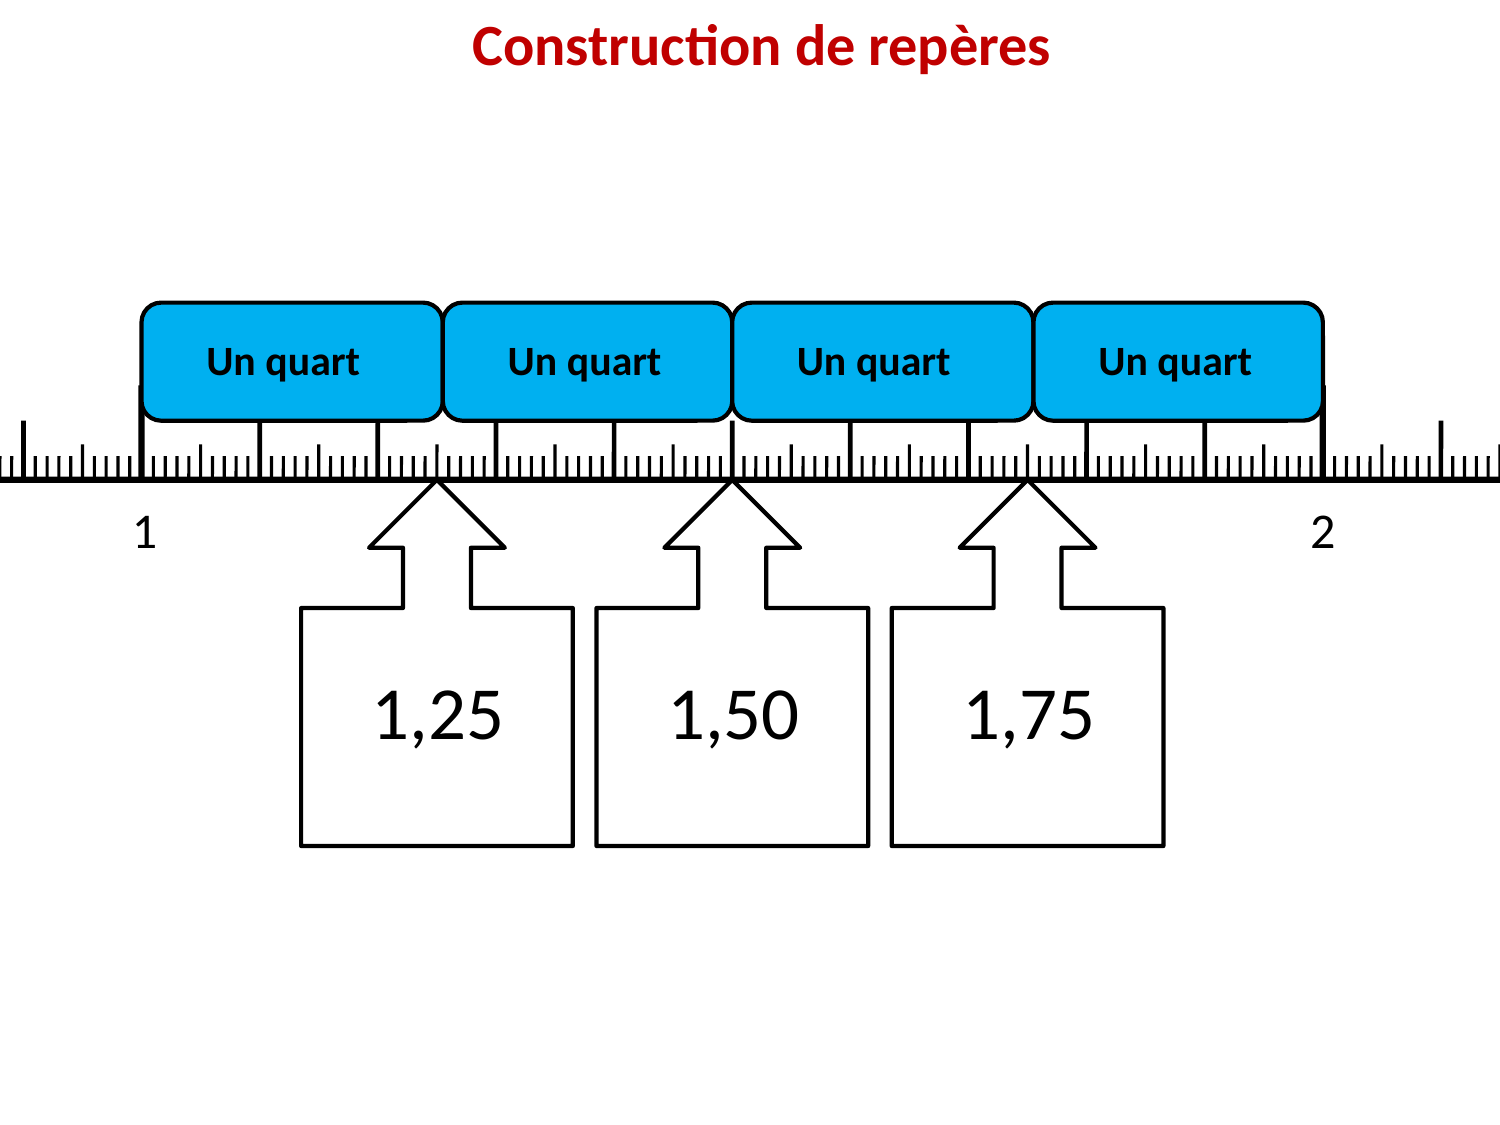

Construction de repères
Un quart
Un quart
Un quart
Un quart
1
2
1,25
1,50
1,75